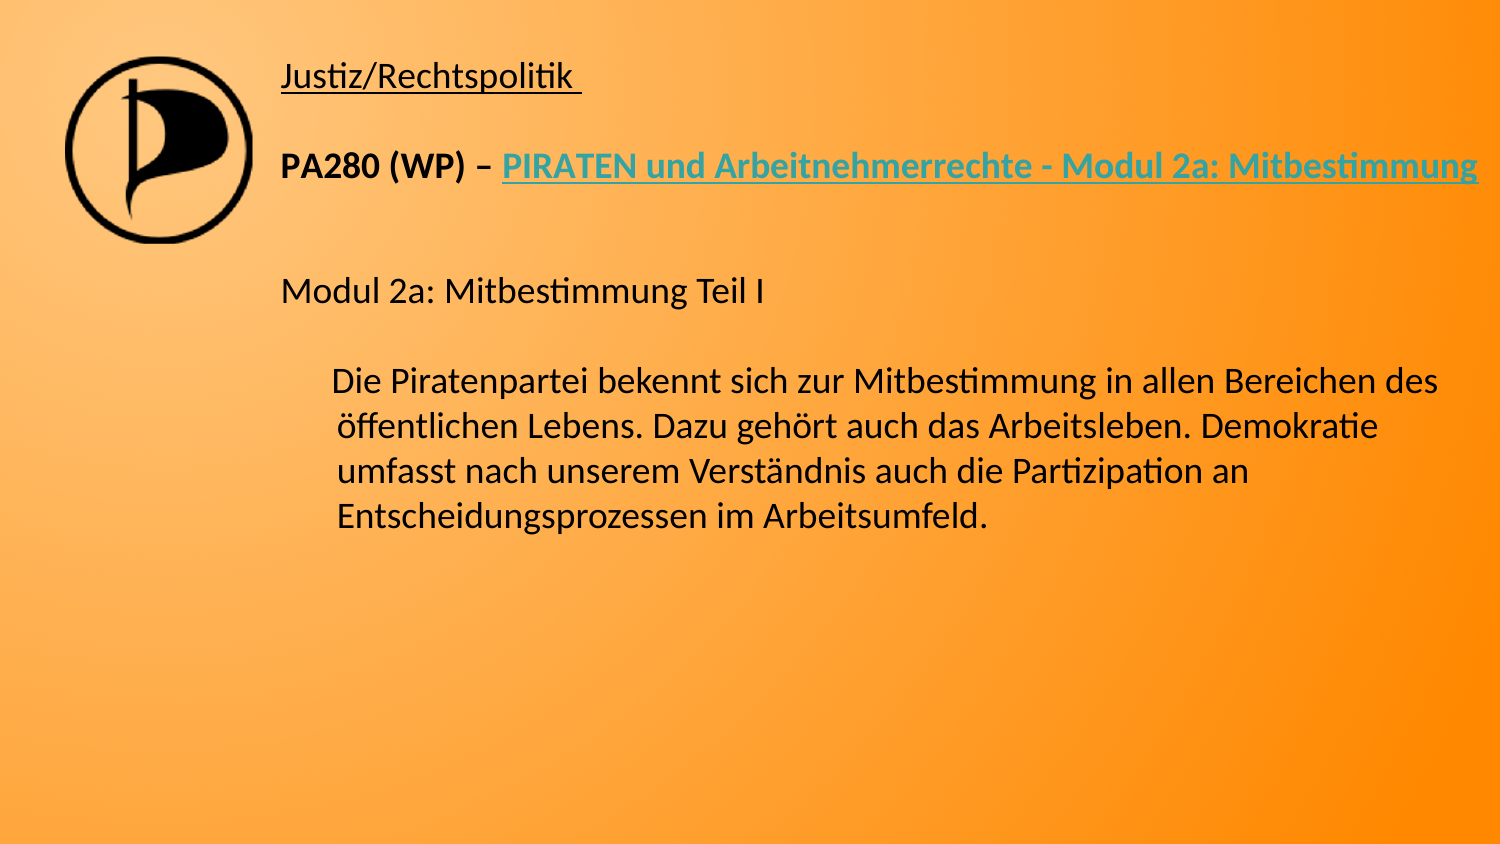

Justiz/Rechtspolitik
PA280 (WP) – PIRATEN und Arbeitnehmerrechte - Modul 2a: Mitbestimmung
Modul 2a: Mitbestimmung Teil I
 Die Piratenpartei bekennt sich zur Mitbestimmung in allen Bereichen des öffentlichen Lebens. Dazu gehört auch das Arbeitsleben. Demokratie umfasst nach unserem Verständnis auch die Partizipation an Entscheidungsprozessen im Arbeitsumfeld.